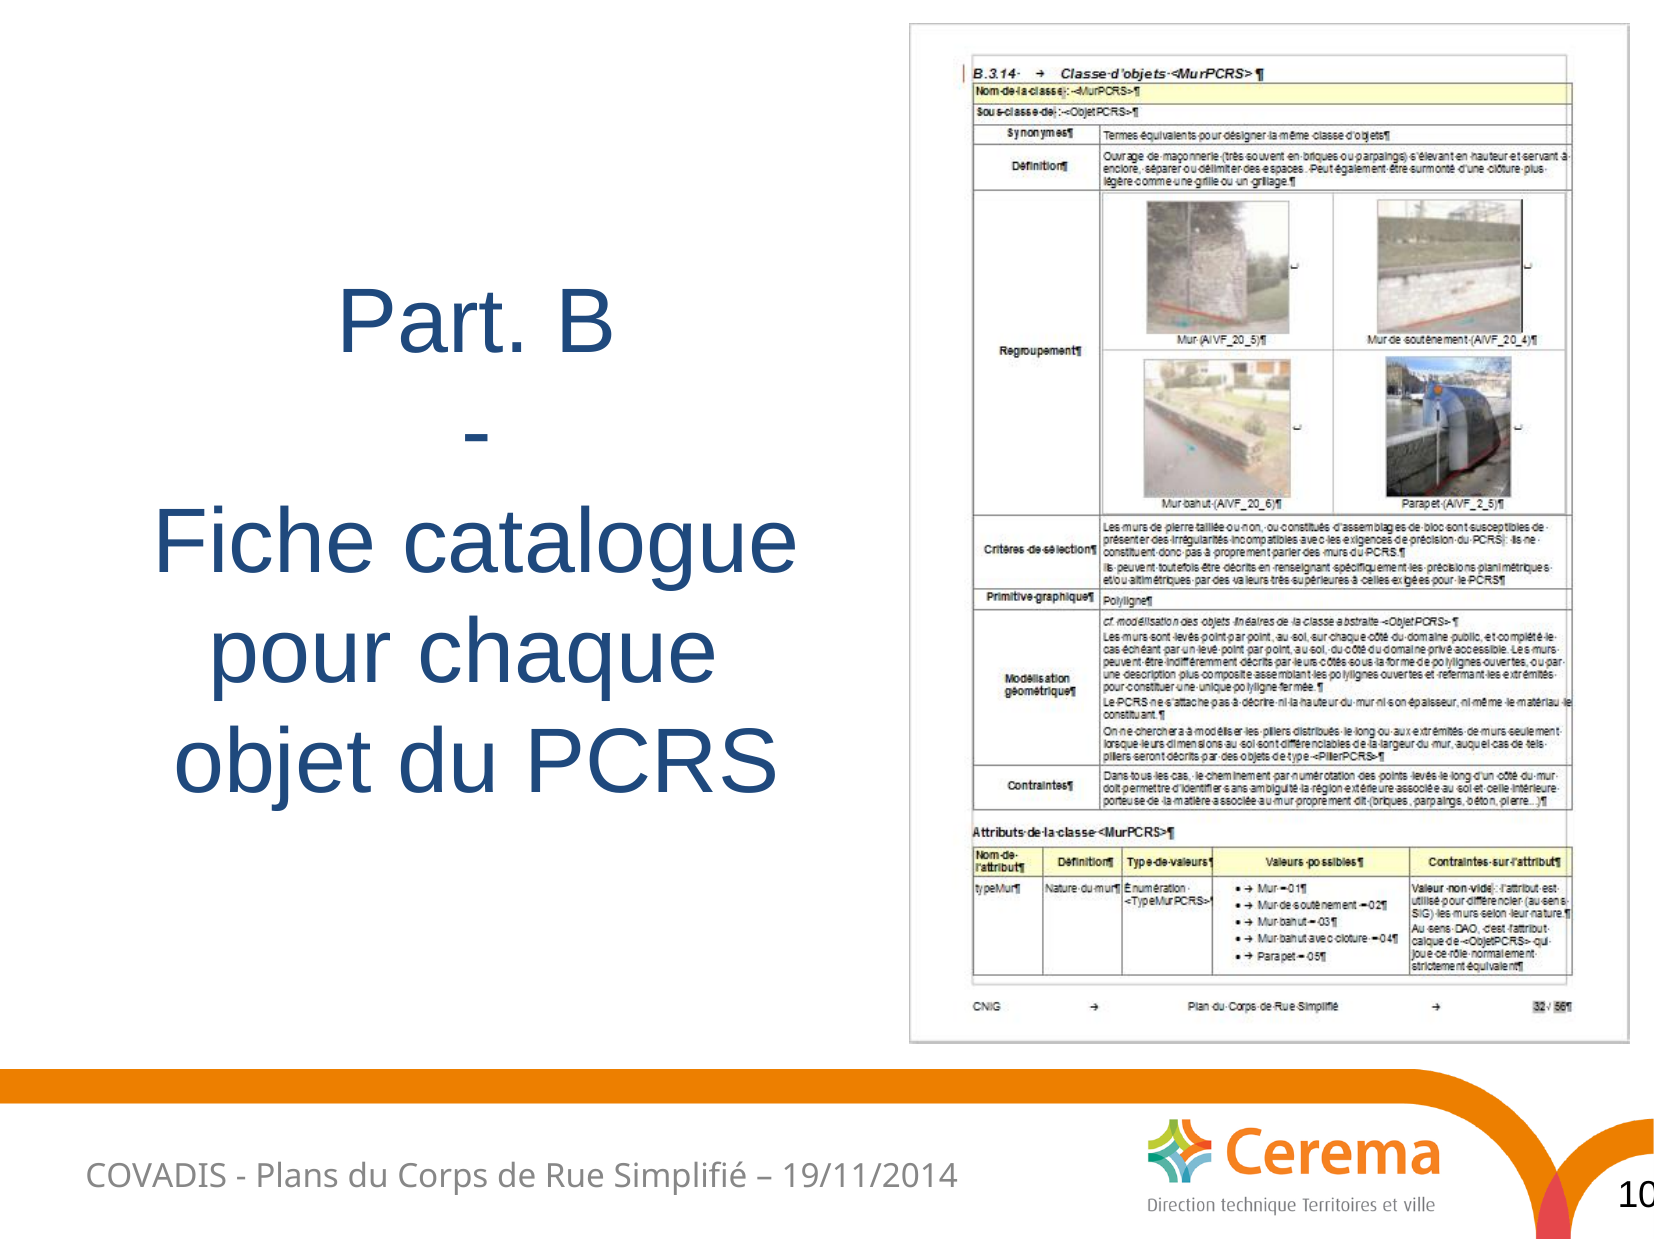

# Part. B - Fiche catalogue pour chaque objet du PCRS